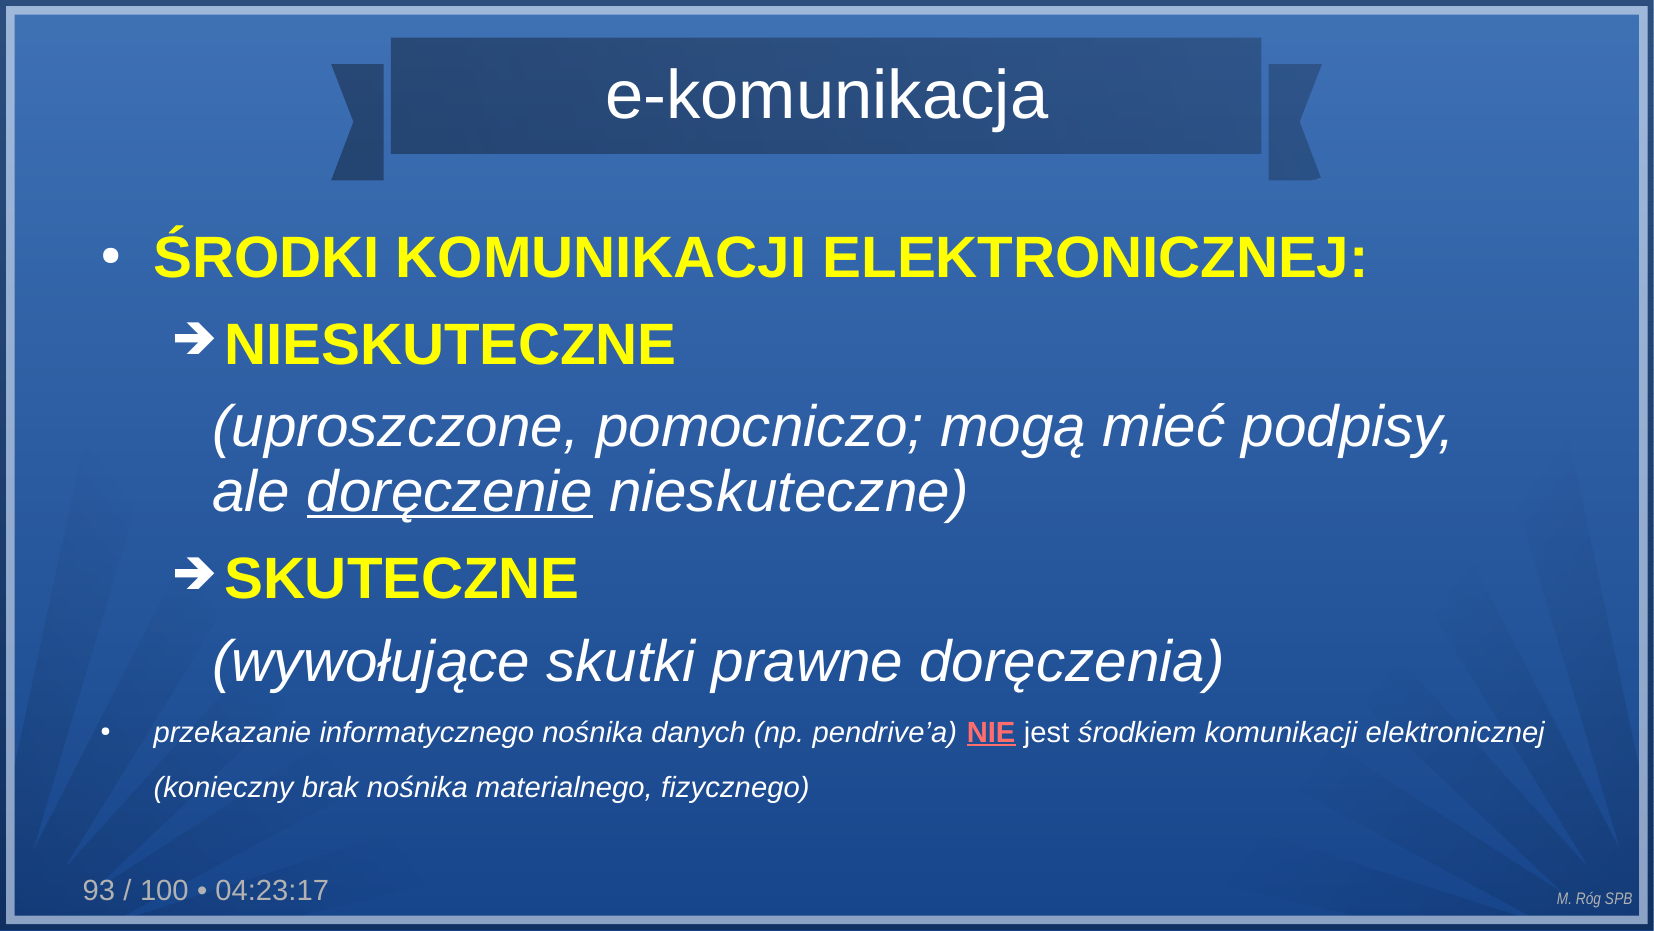

# e-komunikacja
ŚRODKI KOMUNIKACJI ELEKTRONICZNEJ:
NIESKUTECZNE
(uproszczone, pomocniczo; mogą mieć podpisy, ale doręczenie nieskuteczne)
SKUTECZNE
(wywołujące skutki prawne doręczenia)
przekazanie informatycznego nośnika danych (np. pendrive’a) NIE jest środkiem komunikacji elektronicznej
(konieczny brak nośnika materialnego, fizycznego)